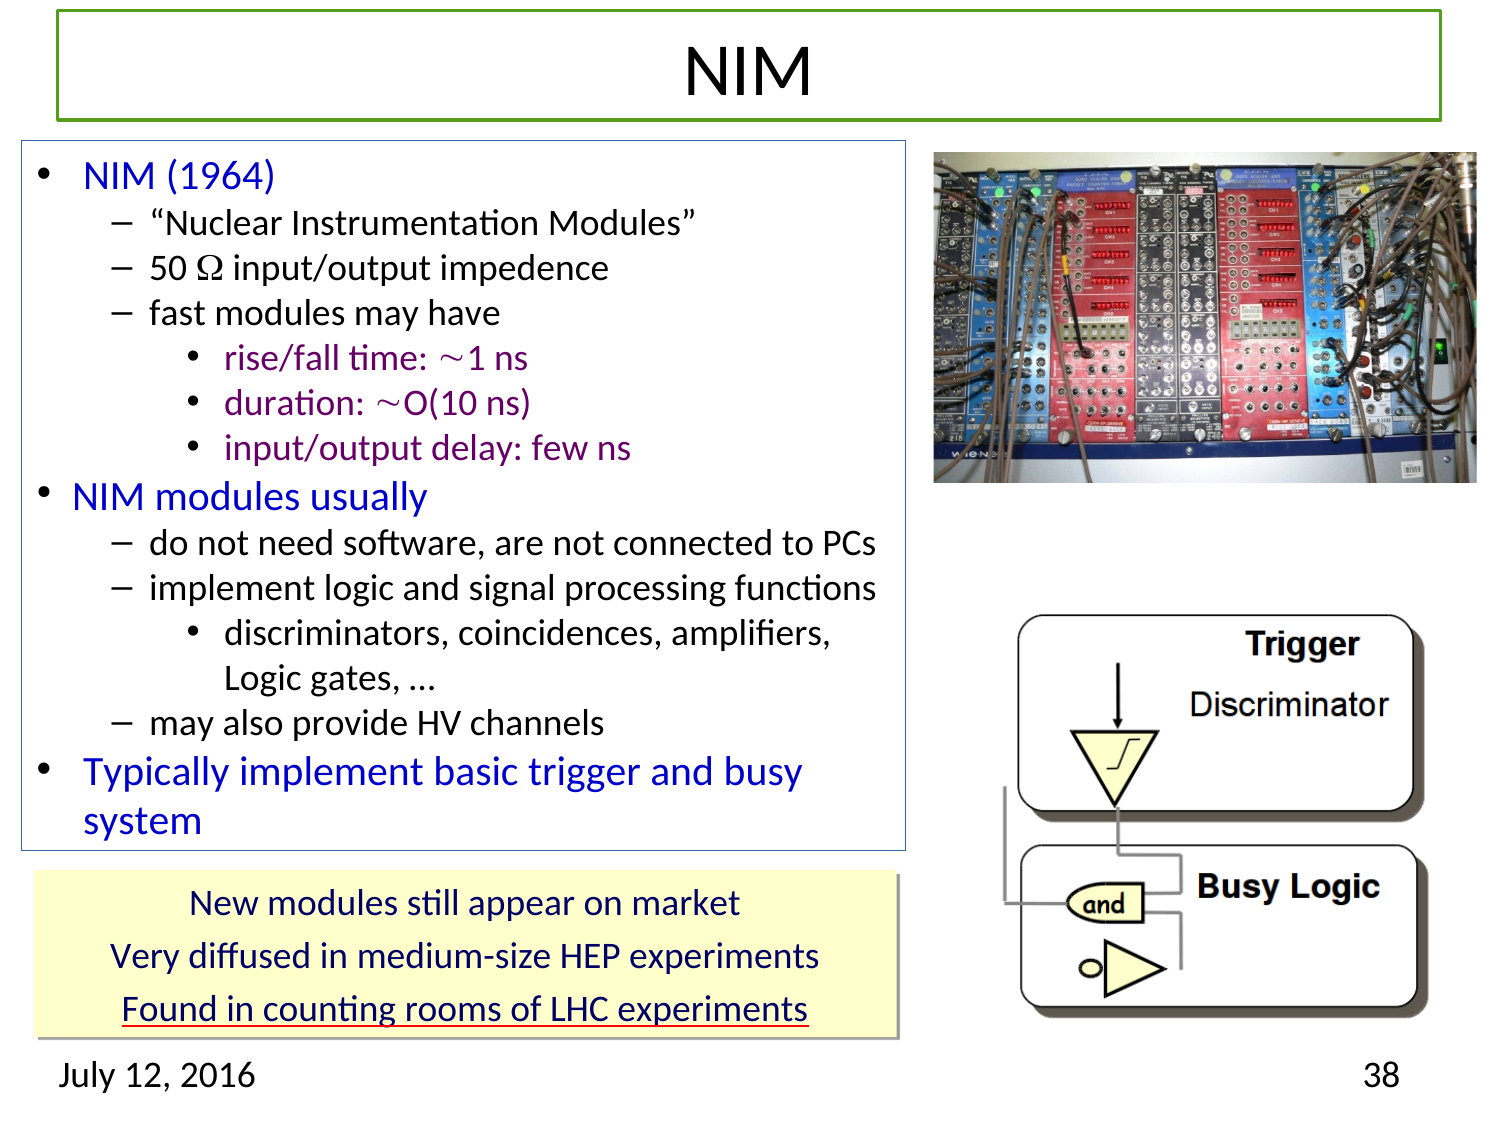

# NIM
NIM (1964)
“Nuclear Instrumentation Modules”
50 Ω input/output impedence
fast modules may have
rise/fall time: ~1 ns
duration: ~O(10 ns)
input/output delay: few ns
NIM modules usually
do not need software, are not connected to PCs
implement logic and signal processing functions
discriminators, coincidences, amplifiers, Logic gates, …
may also provide HV channels
Typically implement basic trigger and busy system
New modules still appear on market
Very diffused in medium-size HEP experiments
Found in counting rooms of LHC experiments
38